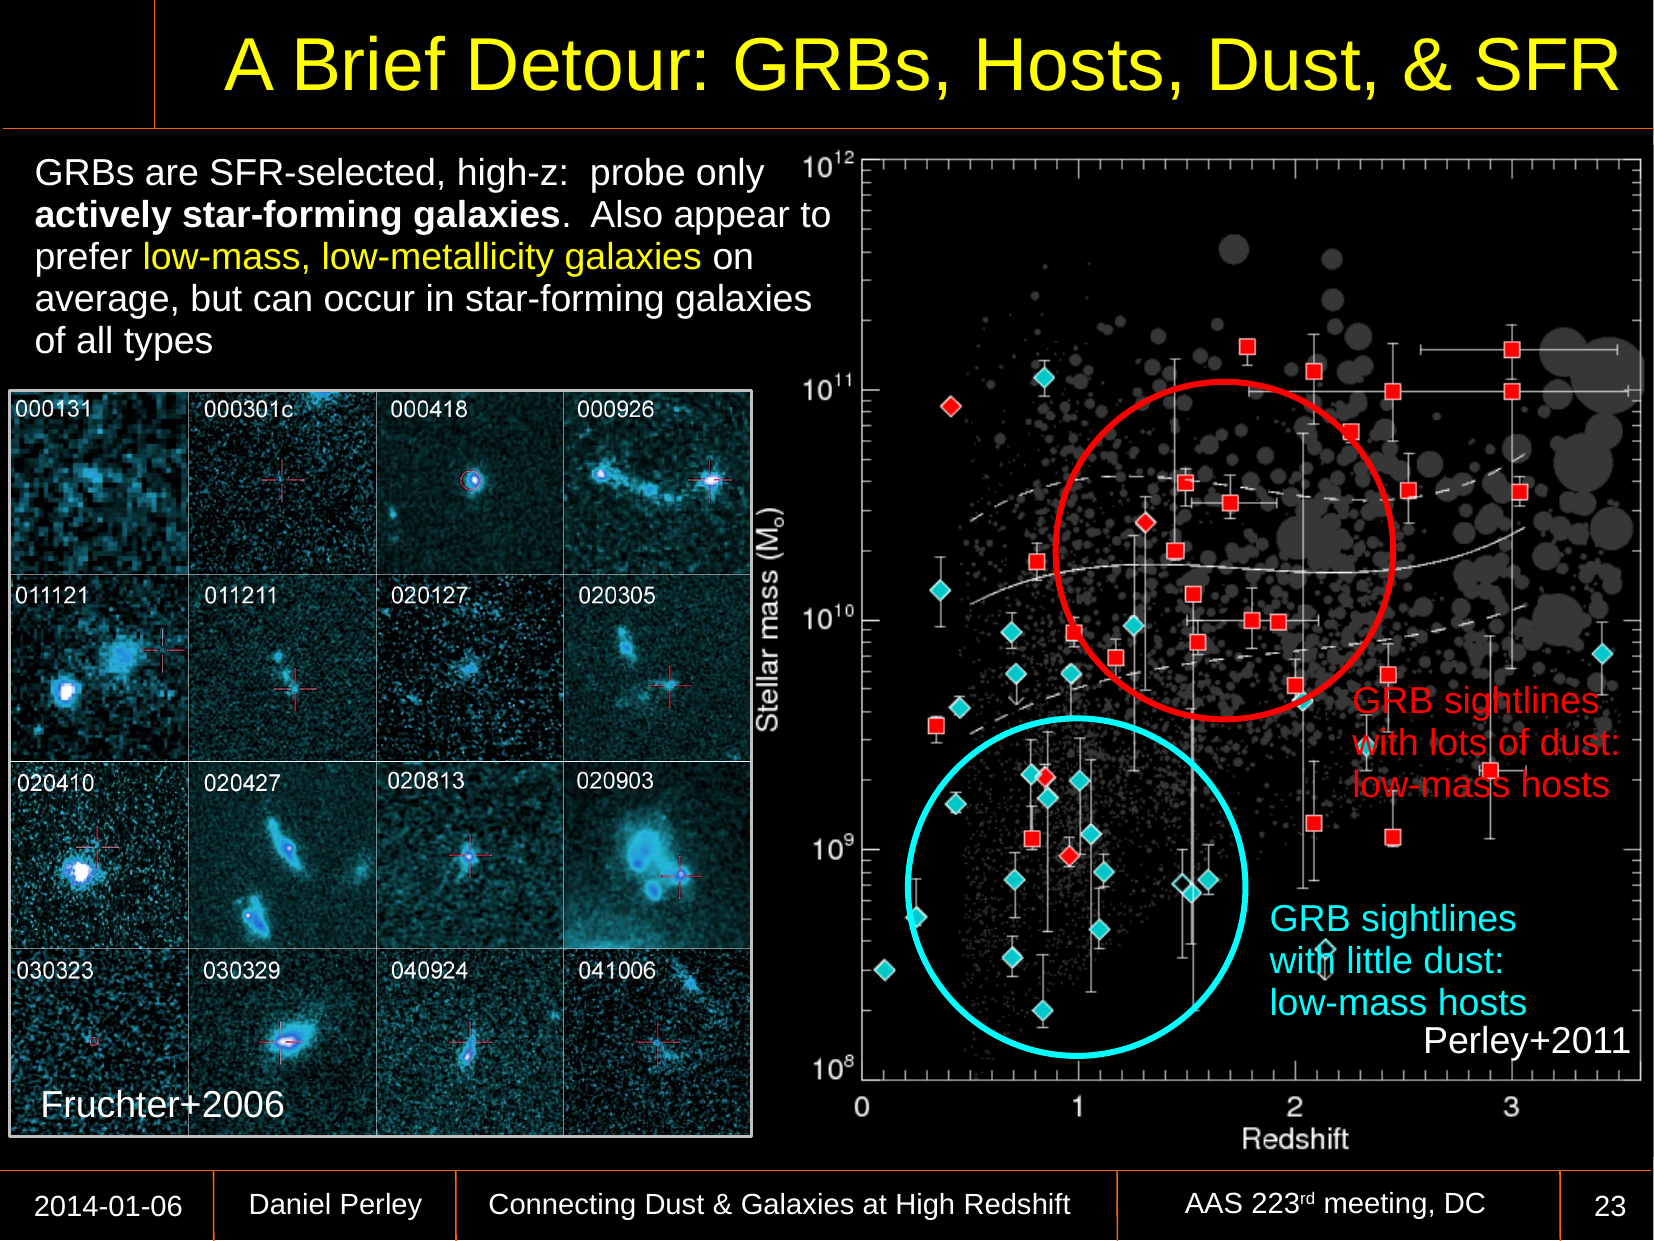

# A Brief Detour: GRBs, Hosts, Dust, & SFR
GRBs are SFR-selected, high-z: probe only actively star-forming galaxies. Also appear to prefer low-mass, low-metallicity galaxies on average, but can occur in star-forming galaxies of all types
GRB sightlines with lots of dust: low-mass hosts
GRB sightlines with little dust: low-mass hosts
Perley+2011
Fruchter+2006
2014-01-06
23